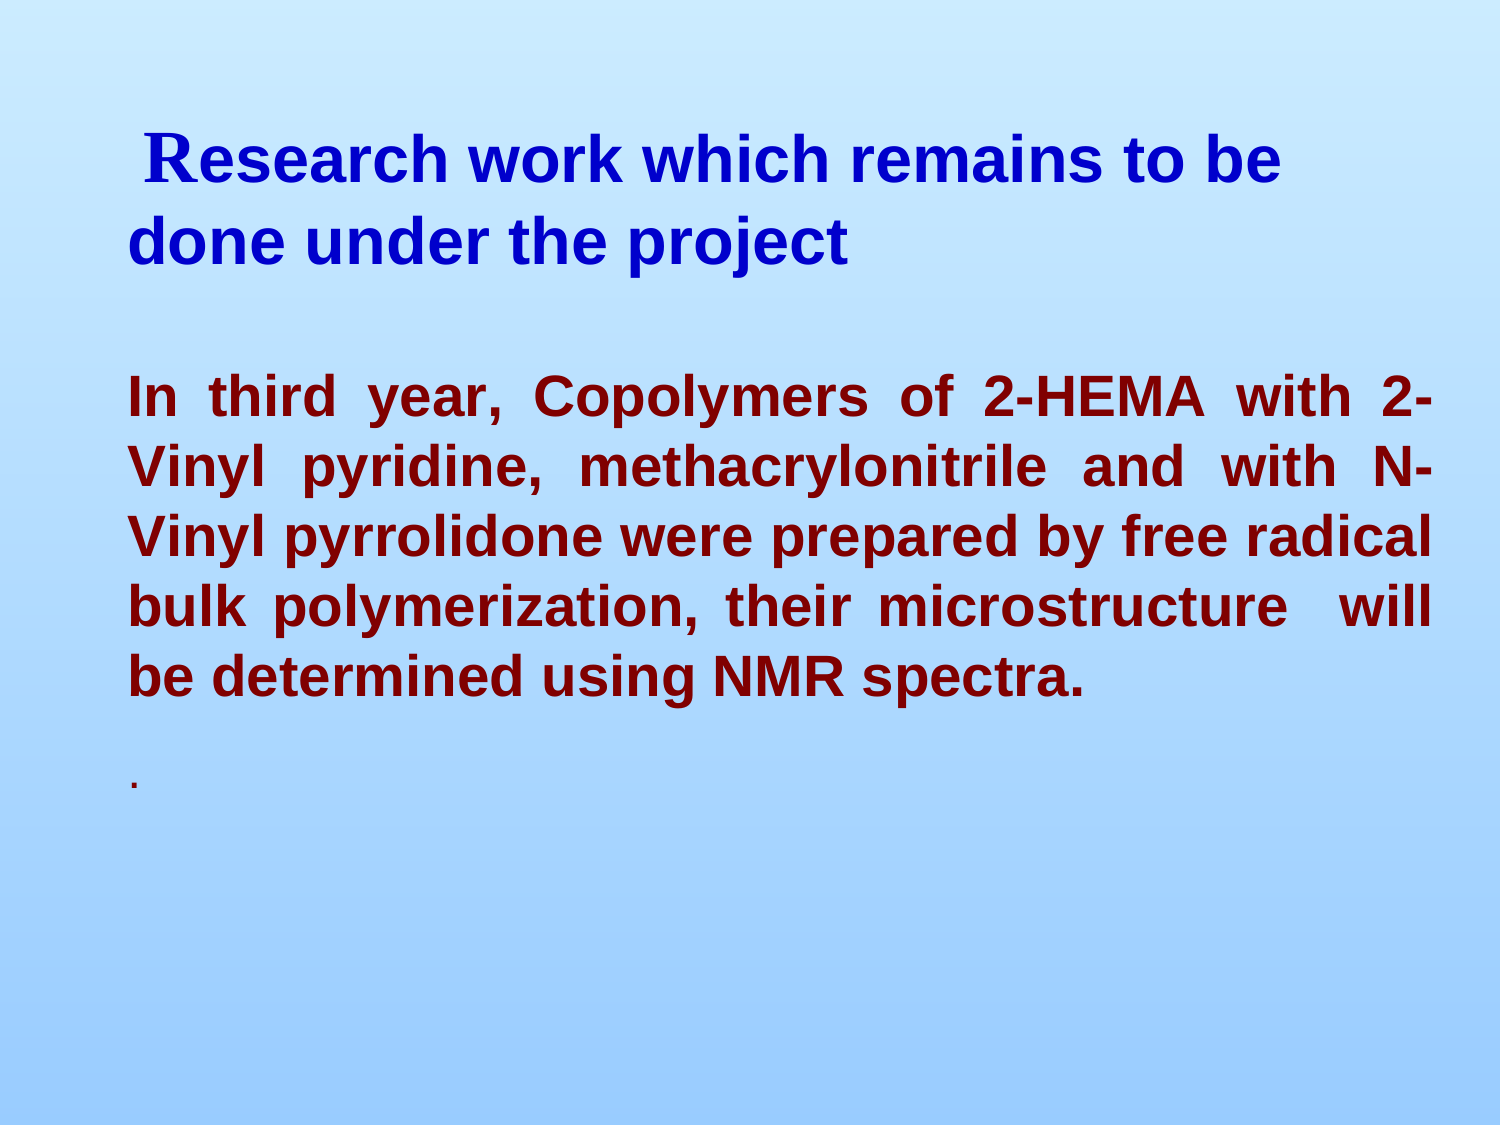

Research work which remains to be done under the project
In third year, Copolymers of 2-HEMA with 2-Vinyl pyridine, methacrylonitrile and with N-Vinyl pyrrolidone were prepared by free radical bulk polymerization, their microstructure will be determined using NMR spectra.
.